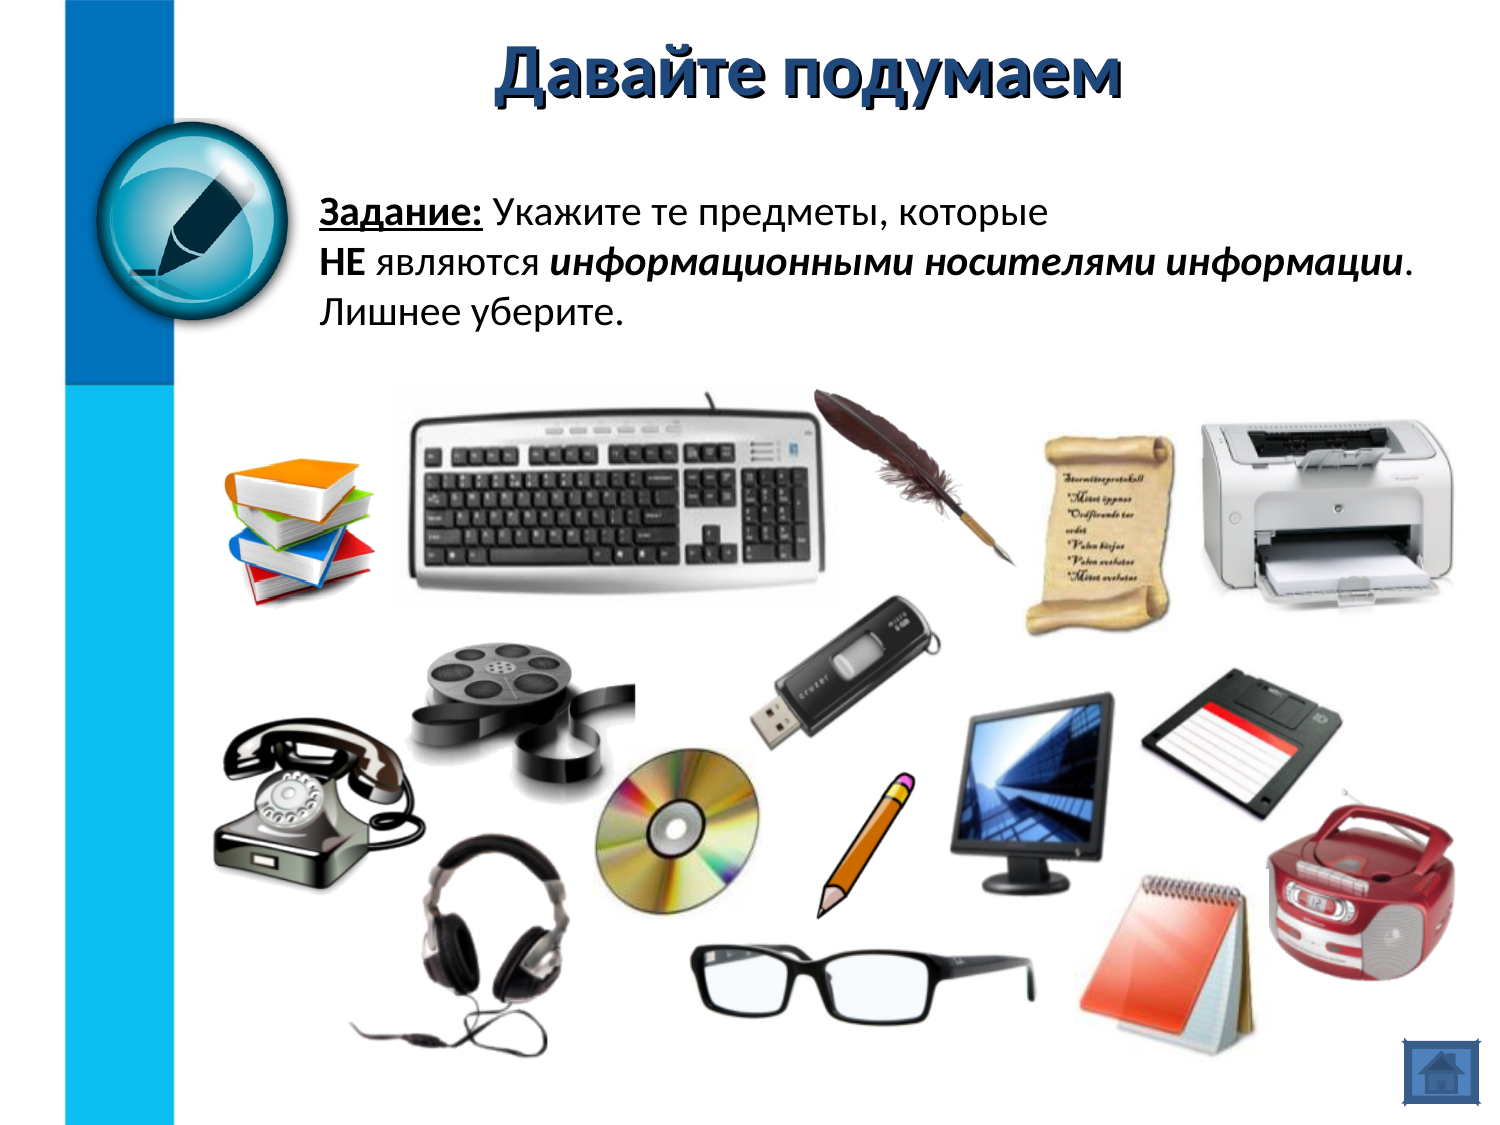

Давайте подумаем
Задание: Укажите те предметы, которые
НЕ являются информационными носителями информации. Лишнее уберите.